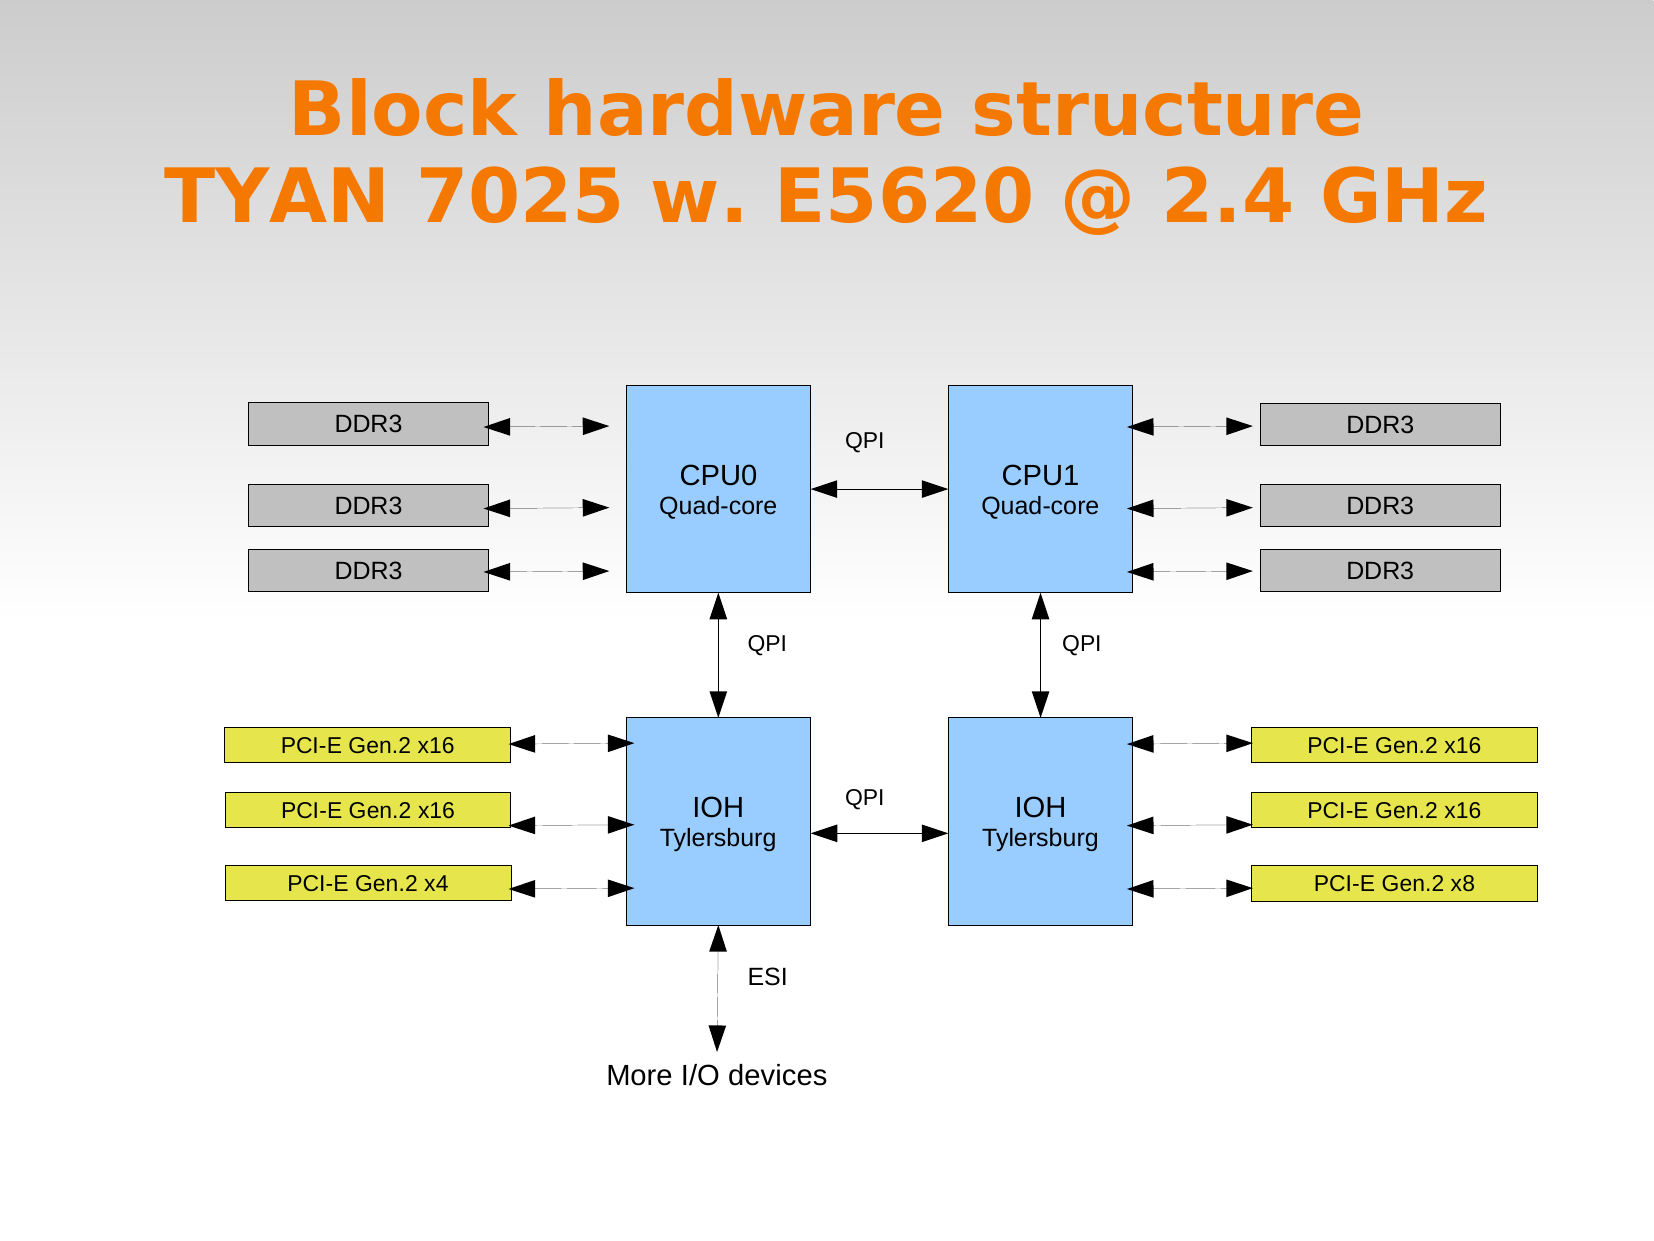

# Block hardware structure TYAN 7025 w. E5620 @ 2.4 GHz
CPU0
Quad-core
CPU1
Quad-core
DDR3
DDR3
QPI
DDR3
DDR3
DDR3
DDR3
QPI
QPI
IOH
Tylersburg
IOH
Tylersburg
PCI-E Gen.2 x16
PCI-E Gen.2 x16
QPI
PCI-E Gen.2 x16
PCI-E Gen.2 x16
PCI-E Gen.2 x4
PCI-E Gen.2 x8
ESI
More I/O devices